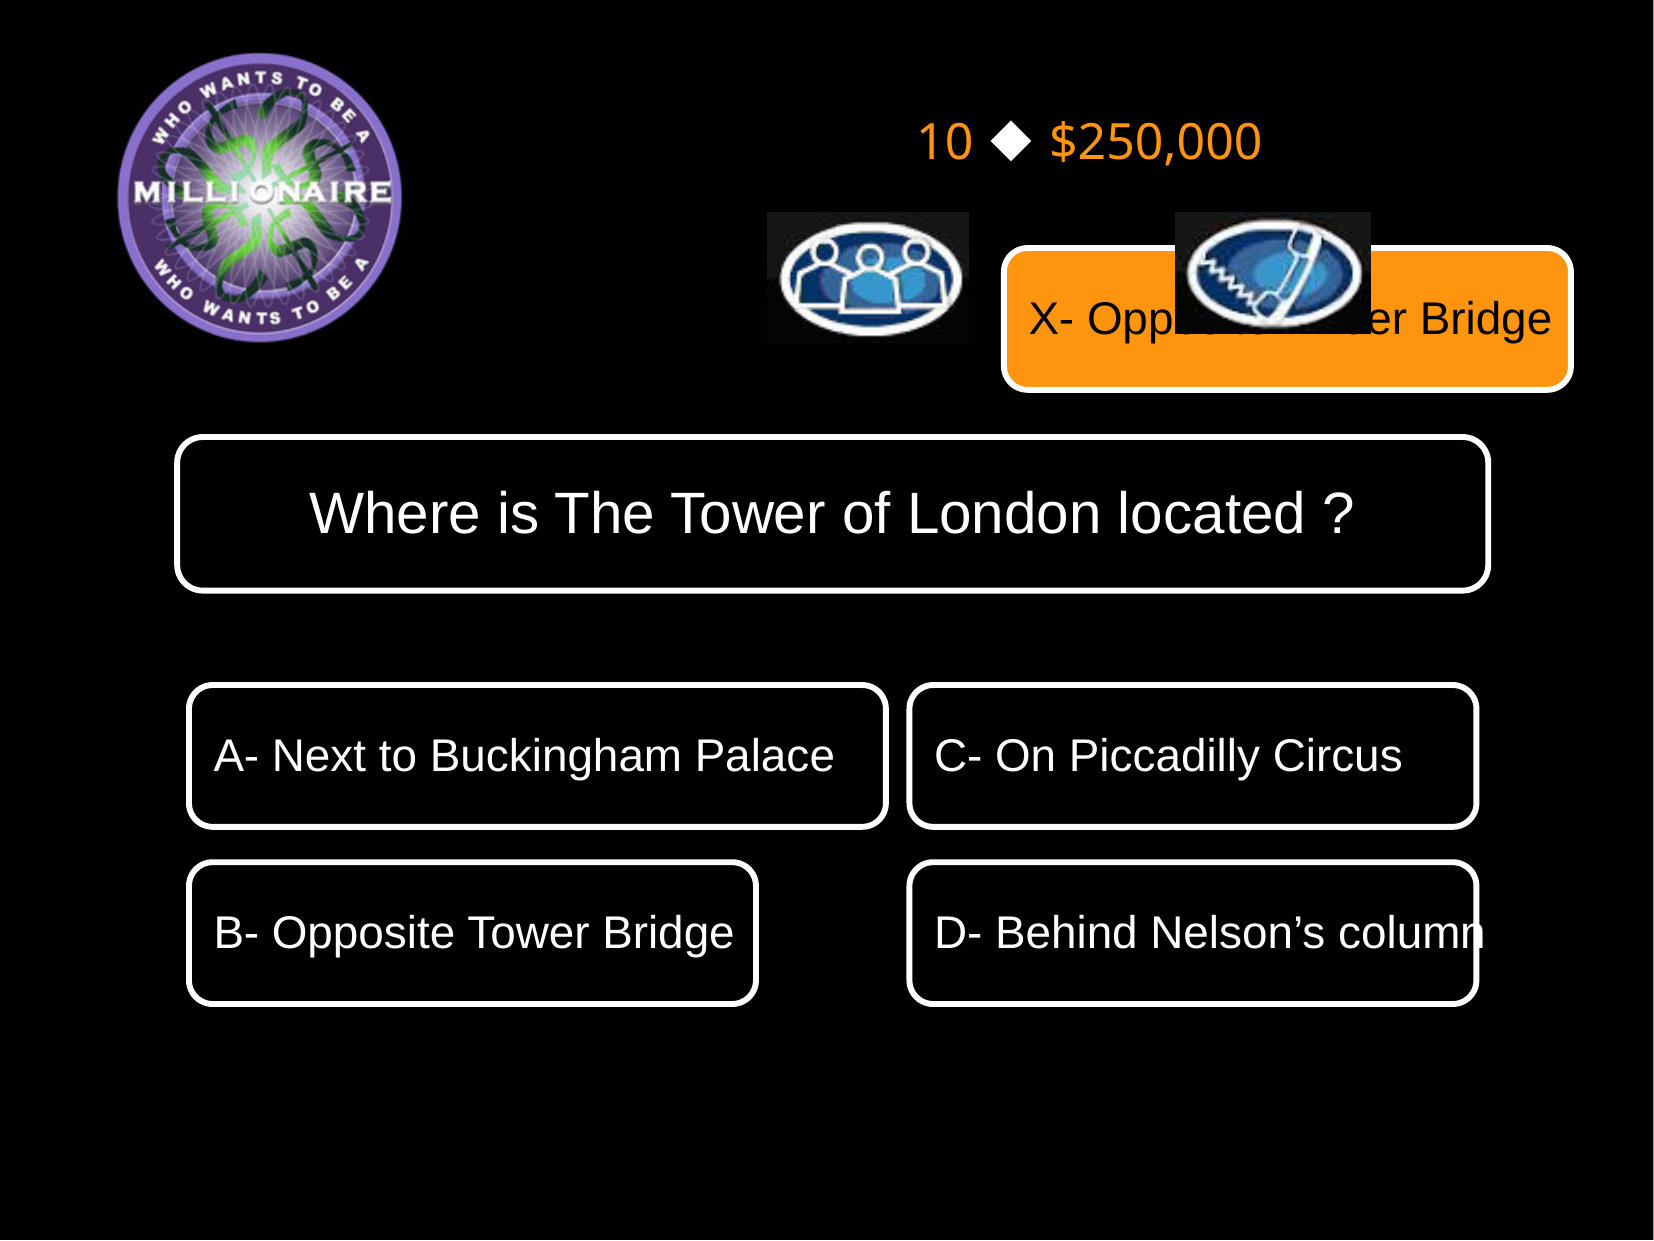

10  $250,000
X- Opposite Twoer Bridge
Where is The Tower of London located ?
A- Next to Buckingham Palace
C- On Piccadilly Circus
B- Opposite Tower Bridge
D- Behind Nelson’s column